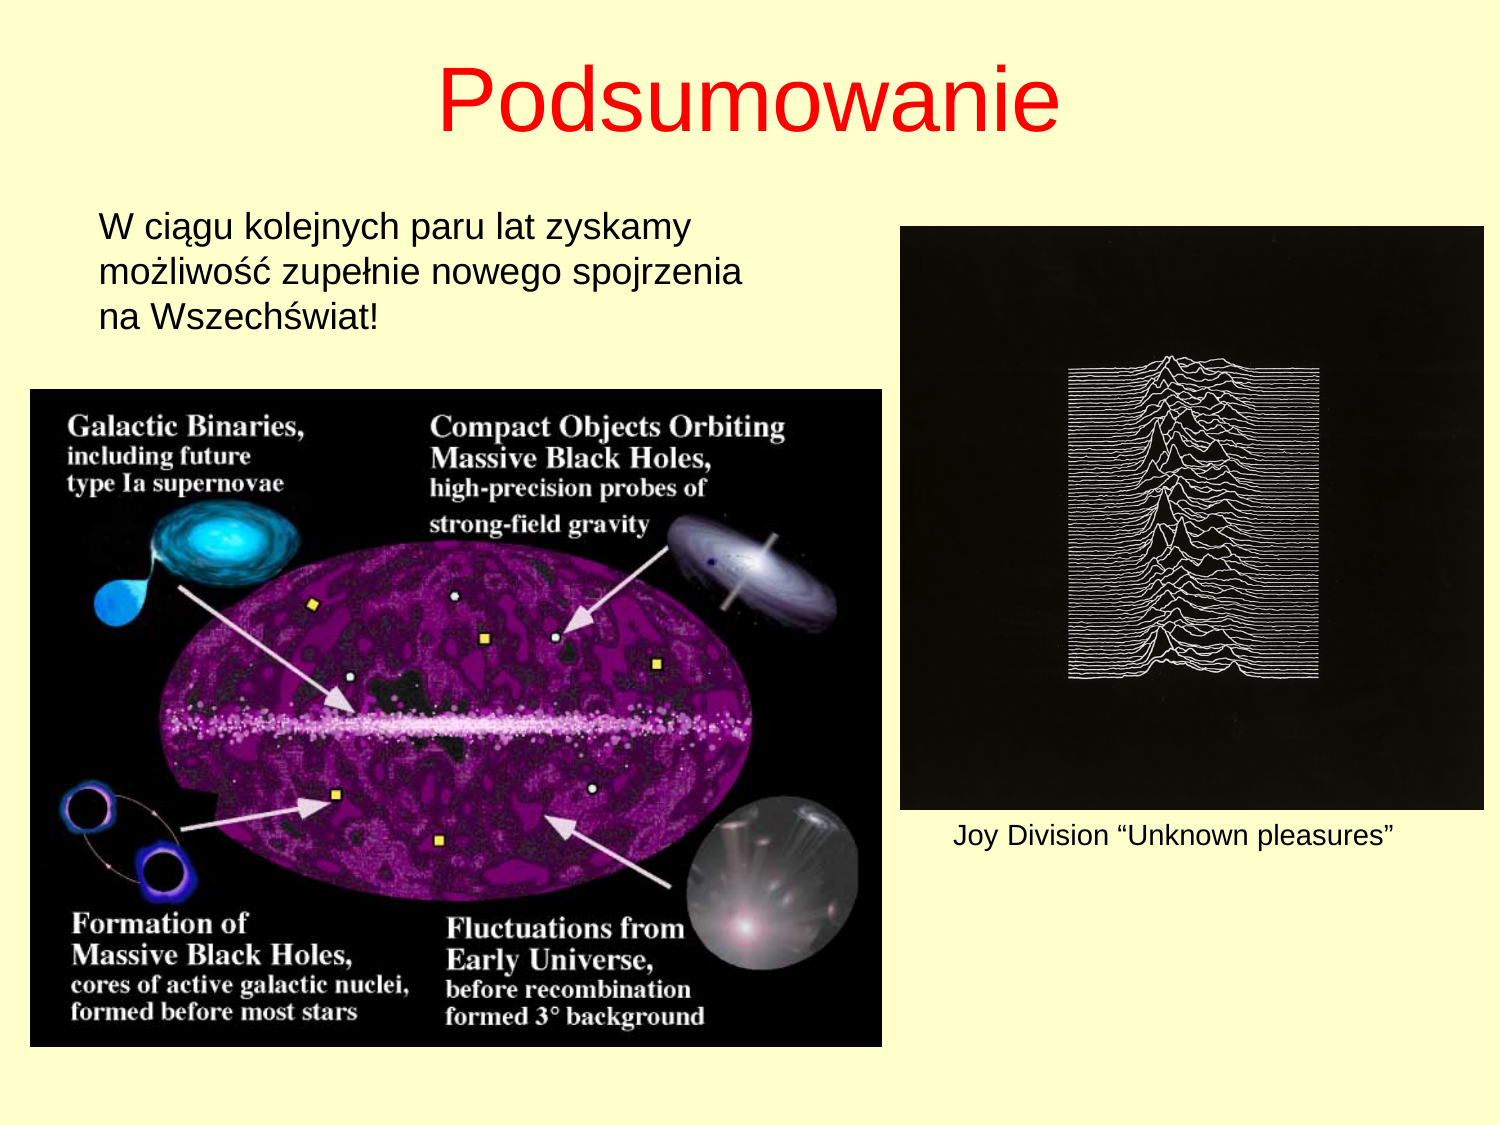

Podsumowanie
W ciągu kolejnych paru lat zyskamy
możliwość zupełnie nowego spojrzenia
na Wszechświat!
Joy Division “Unknown pleasures”